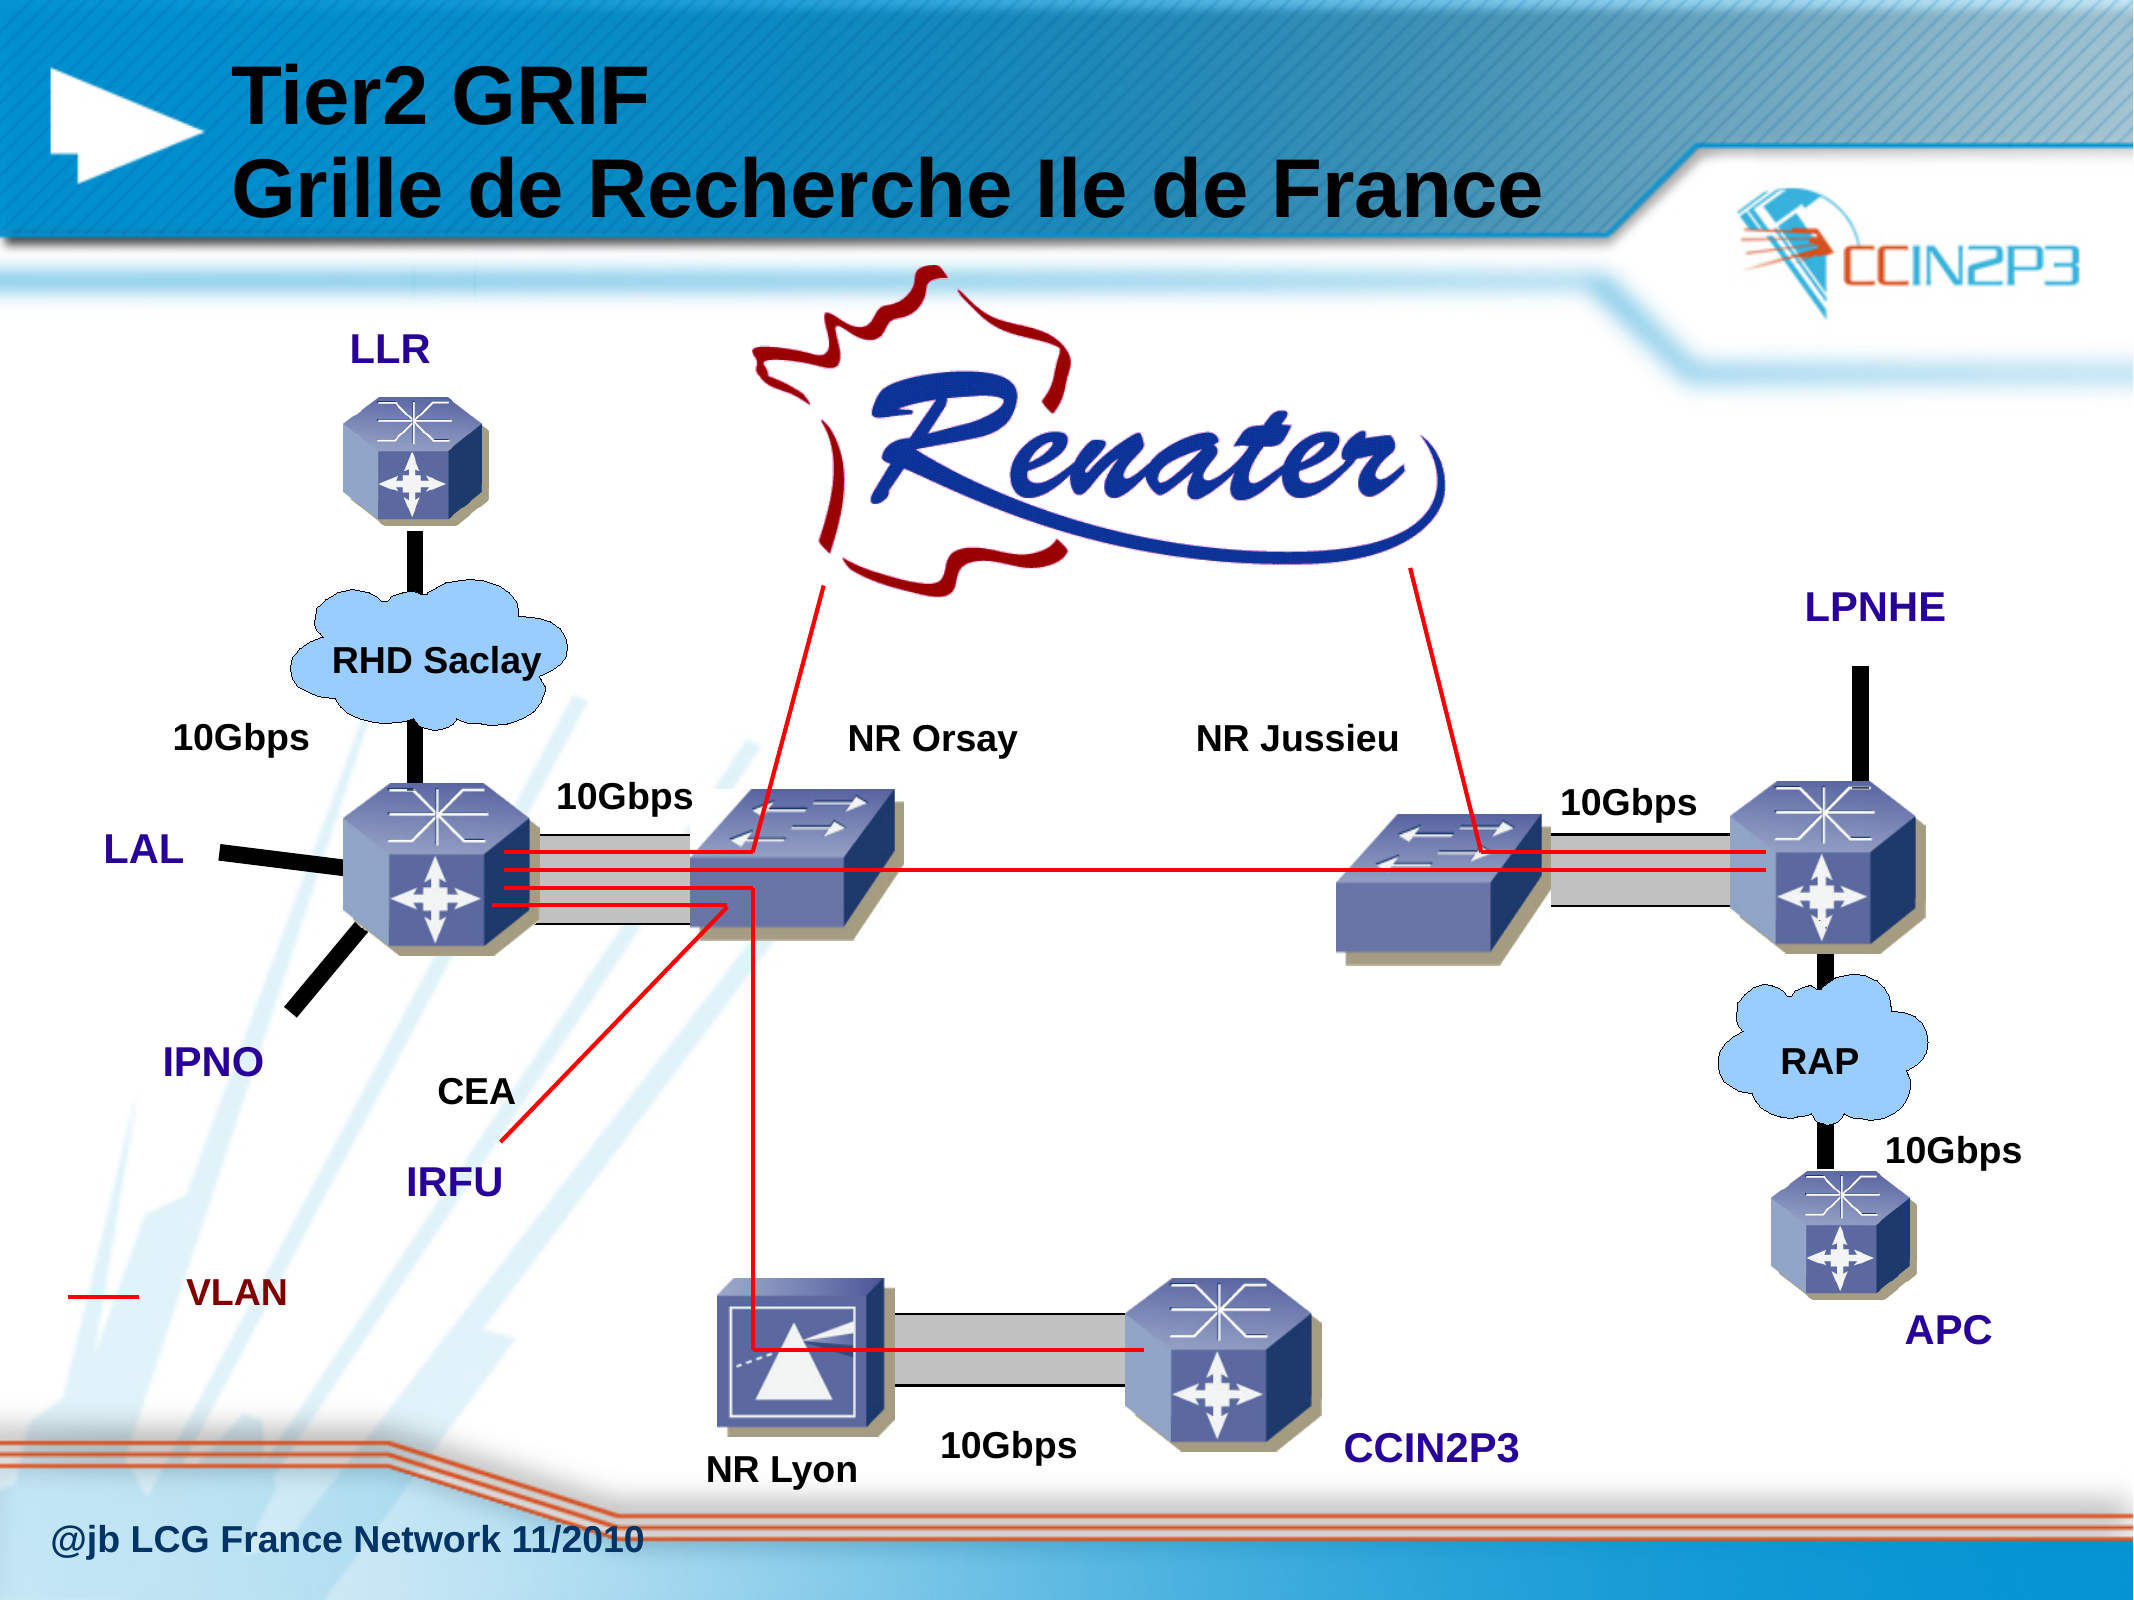

# Tier2 GRIF Grille de Recherche Ile de France
LLR
LPNHE
RHD Saclay
10Gbps
NR Orsay
NR Jussieu
10Gbps
10Gbps
LAL
IPNO
RAP
CEA
10Gbps
IRFU
VLAN
APC
10Gbps
CCIN2P3
NR Lyon
10
Votre Nom